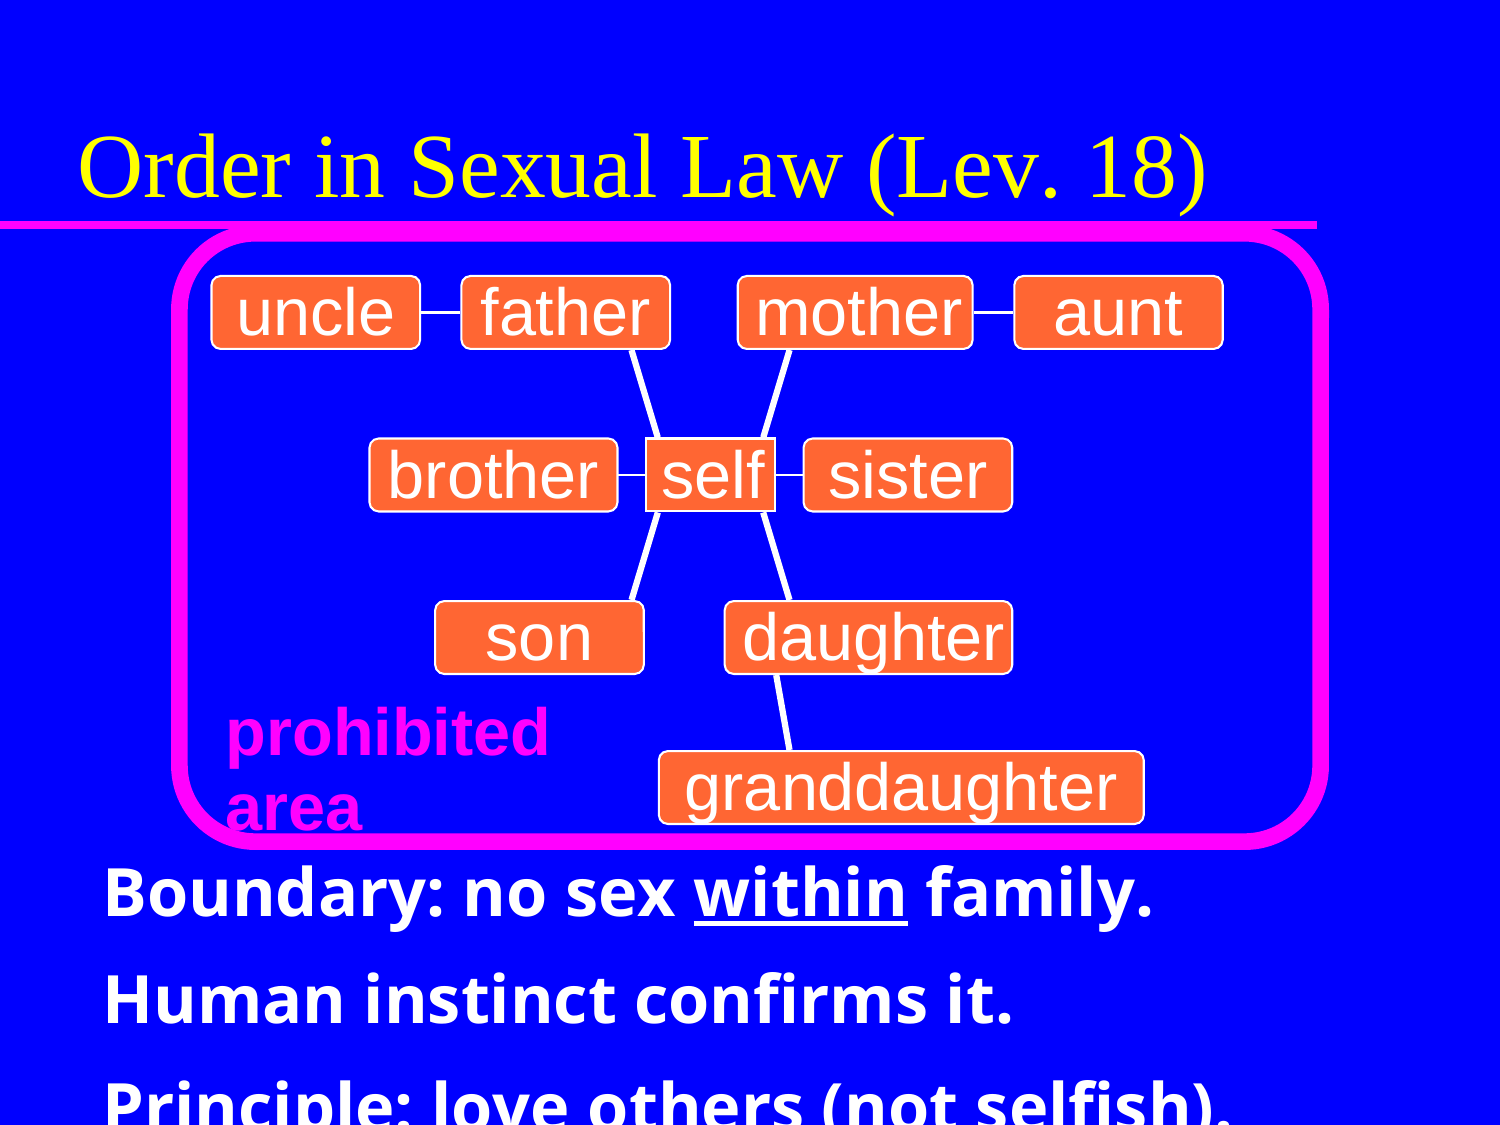

# Order in Sexual Law (Lev. 18)
uncle
father
mother
aunt
brother
self
sister
son
daughter
prohibited area
granddaughter
Boundary: no sex within family.
Human instinct confirms it.
Principle: love others (not selfish).